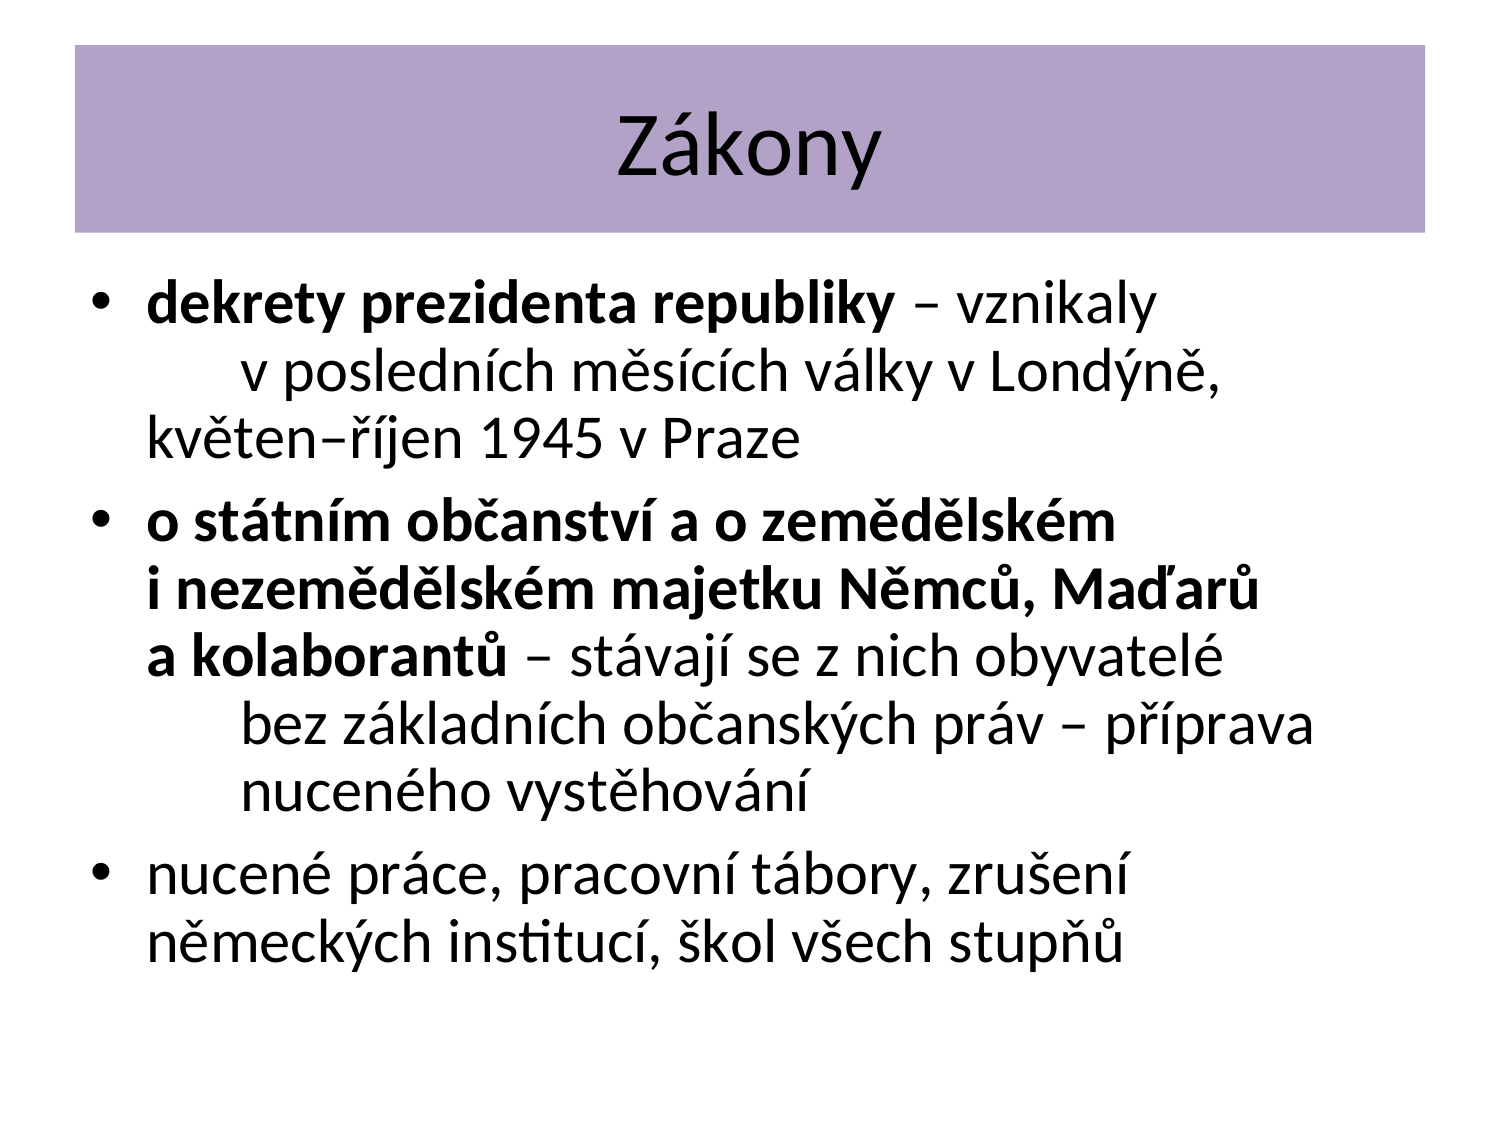

# Zákony
dekrety prezidenta republiky – vznikaly		v posledních měsících války v Londýně, 	květen–říjen 1945 v Praze
o státním občanství a o zemědělském
i nezemědělském majetku Němců, Maďarů
a kolaborantů – stávají se z nich obyvatelé		bez základních občanských práv – příprava 	nuceného vystěhování
nucené práce, pracovní tábory, zrušení německých institucí, škol všech stupňů